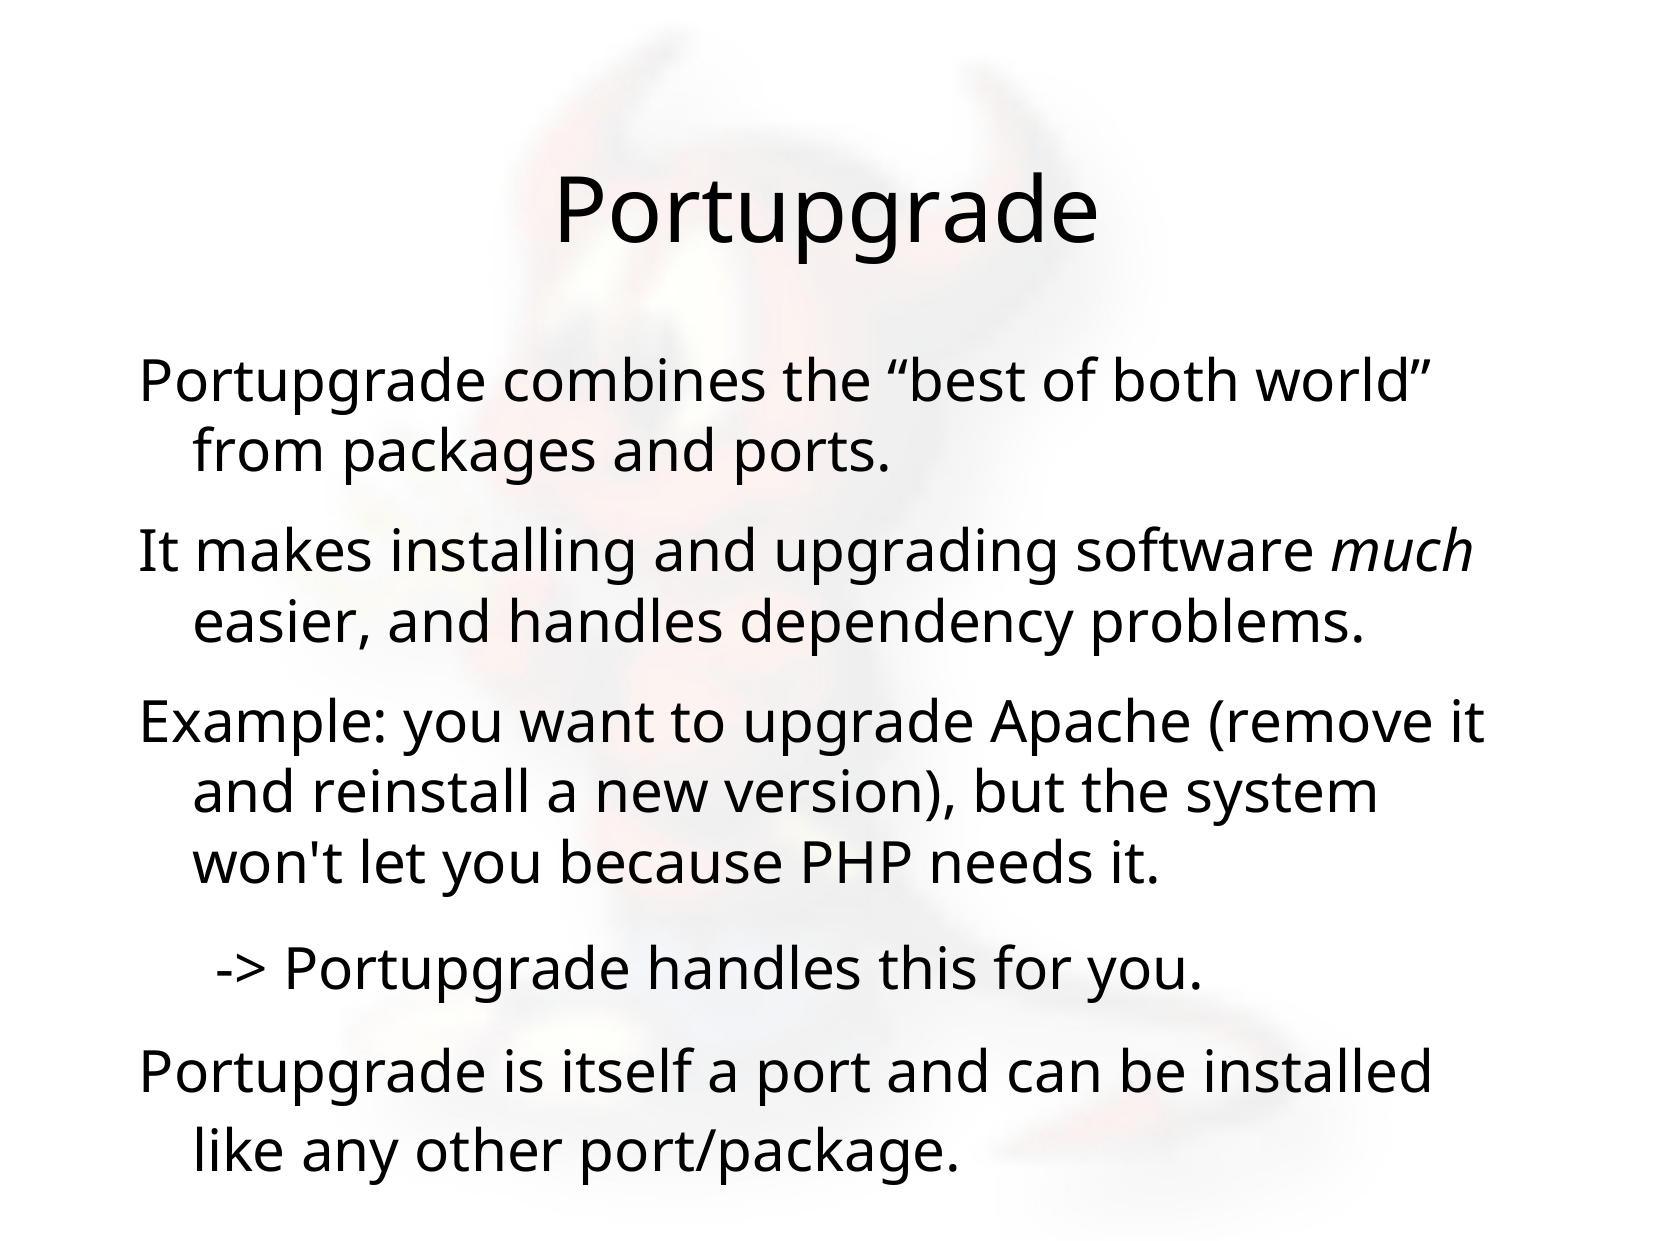

# Portupgrade
Portupgrade combines the “best of both world” from packages and ports.
It makes installing and upgrading software much easier, and handles dependency problems.
Example: you want to upgrade Apache (remove it and reinstall a new version), but the system won't let you because PHP needs it.
-> Portupgrade handles this for you.
Portupgrade is itself a port and can be installed like any other port/package.